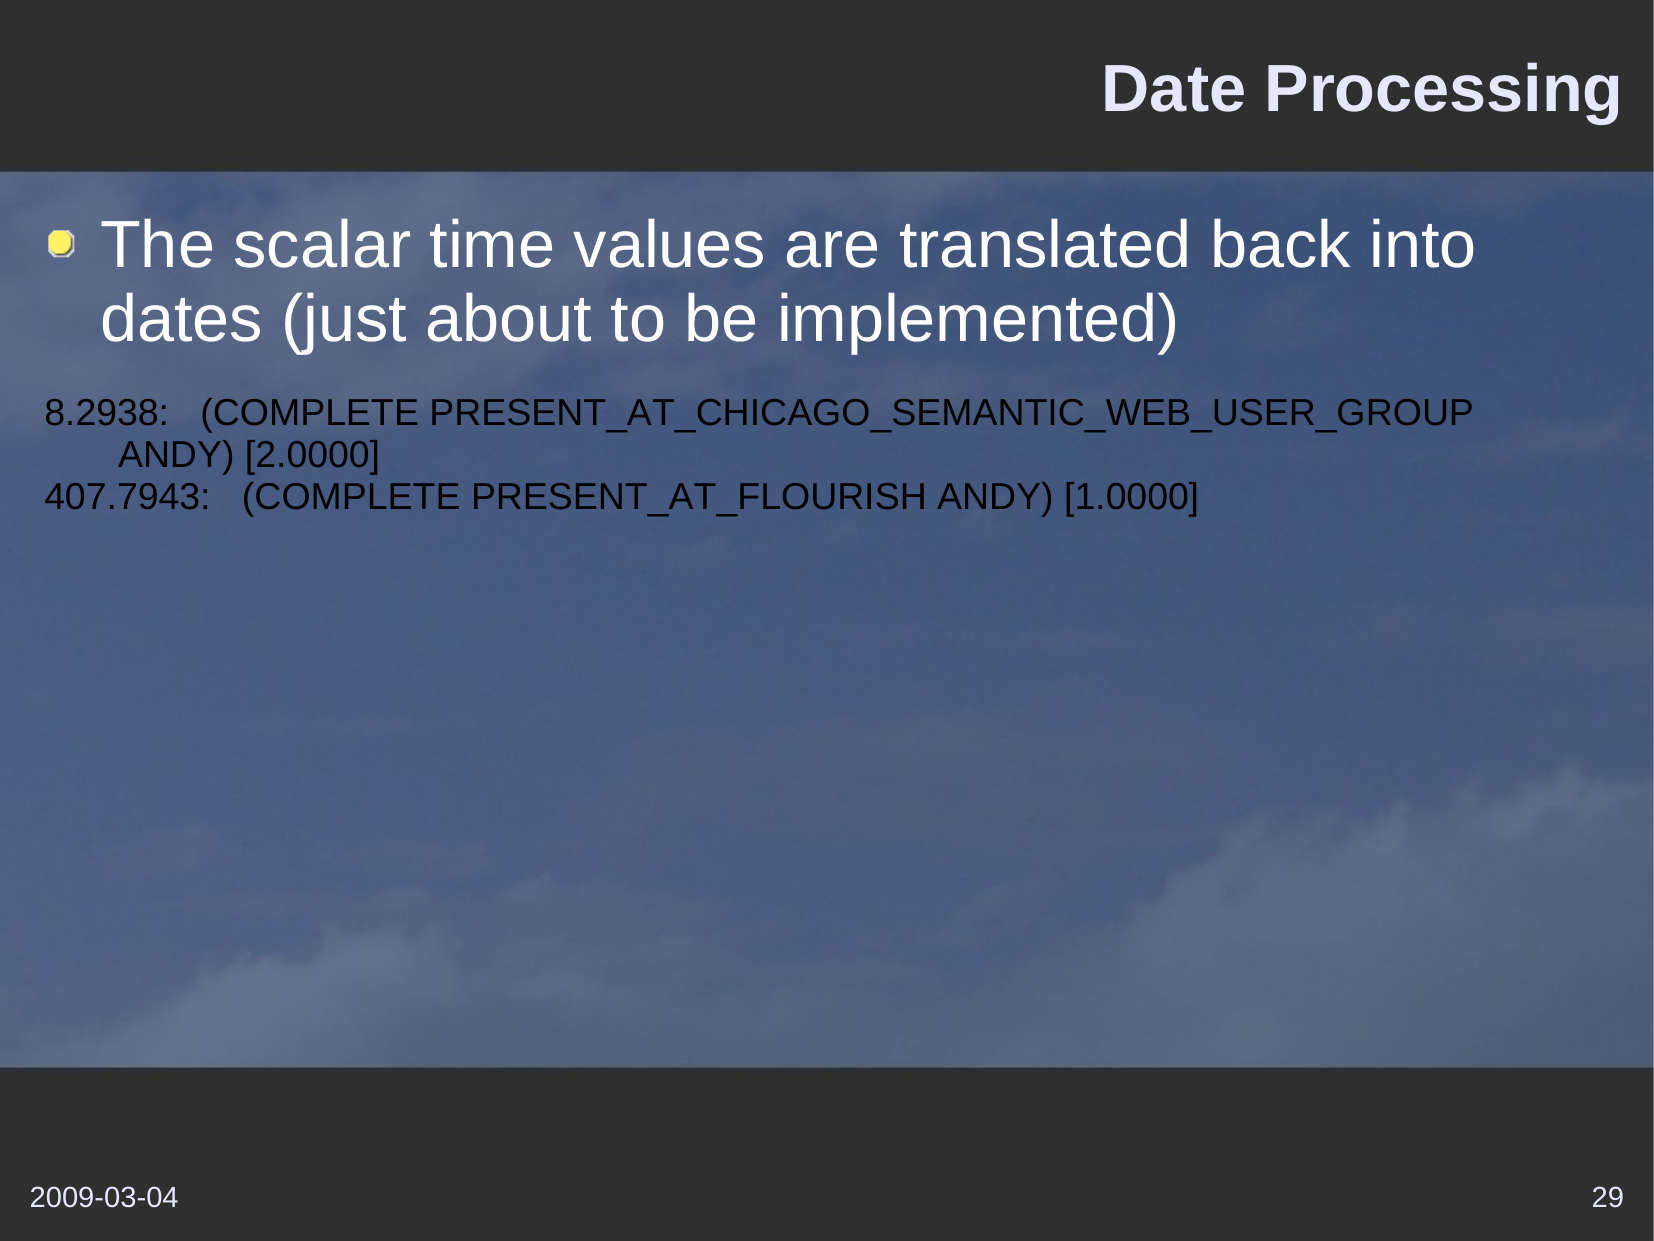

# Date Processing
The scalar time values are translated back into dates (just about to be implemented)
8.2938: (COMPLETE PRESENT_AT_CHICAGO_SEMANTIC_WEB_USER_GROUP
	ANDY) [2.0000]
407.7943: (COMPLETE PRESENT_AT_FLOURISH ANDY) [1.0000]
2009-03-04
29